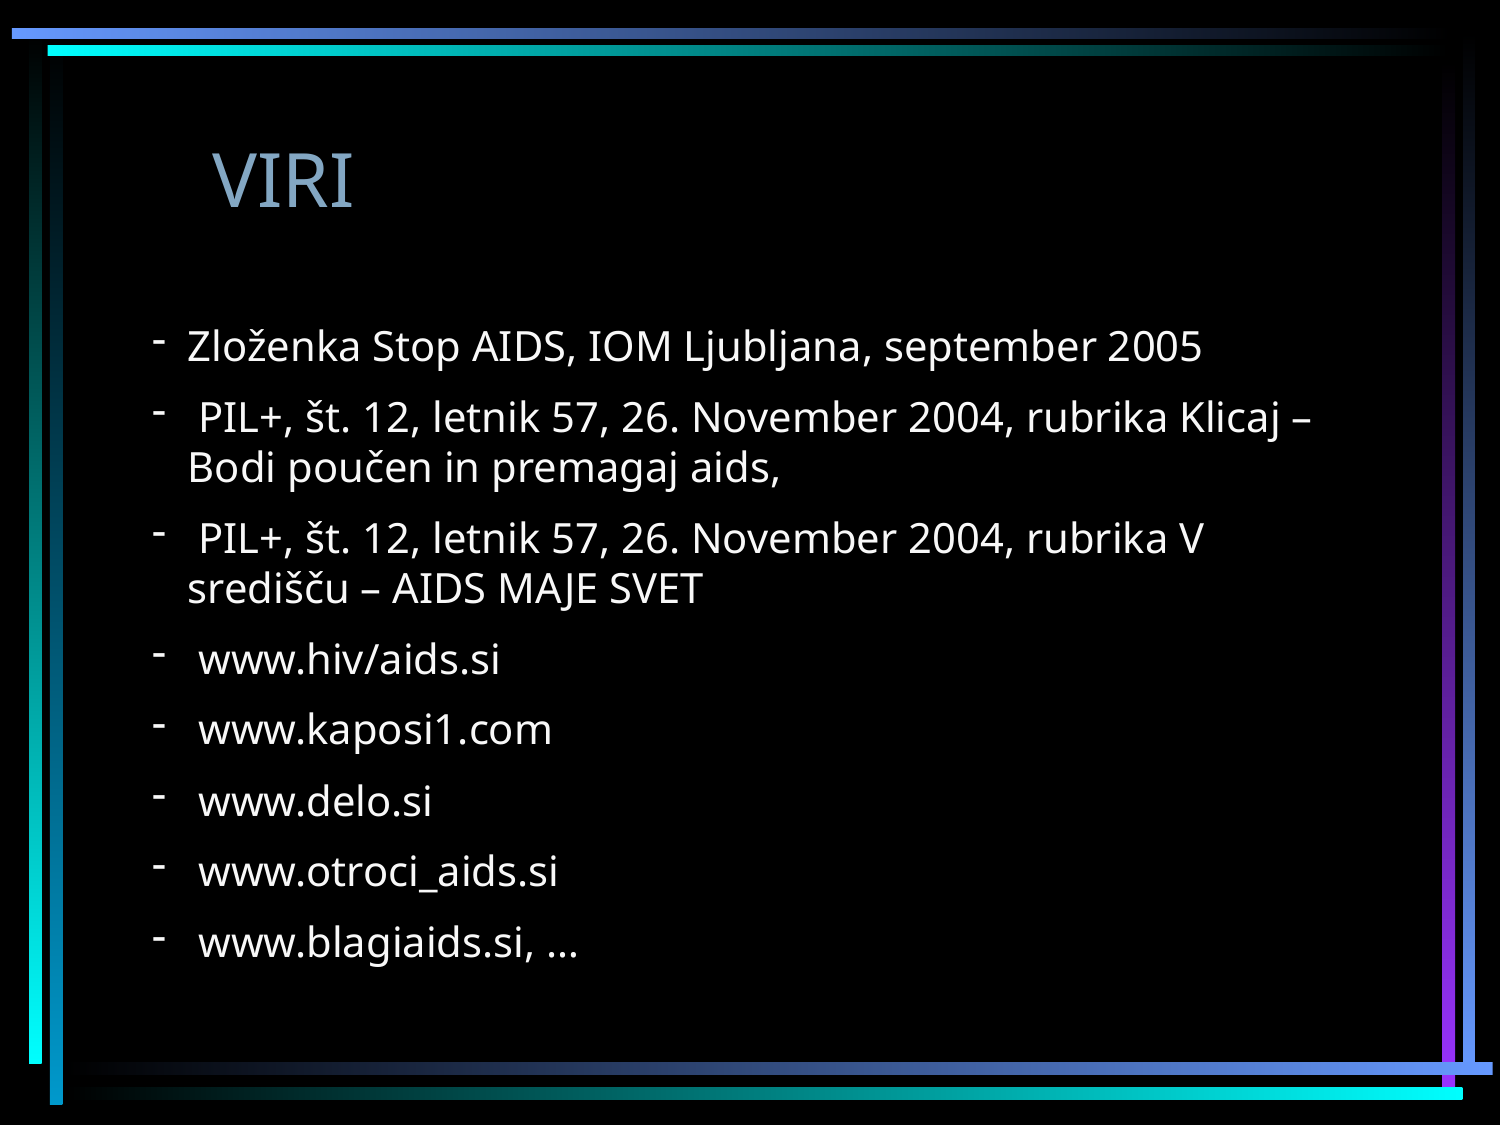

VIRI
Zloženka Stop AIDS, IOM Ljubljana, september 2005
 PIL+, št. 12, letnik 57, 26. November 2004, rubrika Klicaj – Bodi poučen in premagaj aids,
 PIL+, št. 12, letnik 57, 26. November 2004, rubrika V središču – AIDS MAJE SVET
 www.hiv/aids.si
 www.kaposi1.com
 www.delo.si
 www.otroci_aids.si
 www.blagiaids.si, …